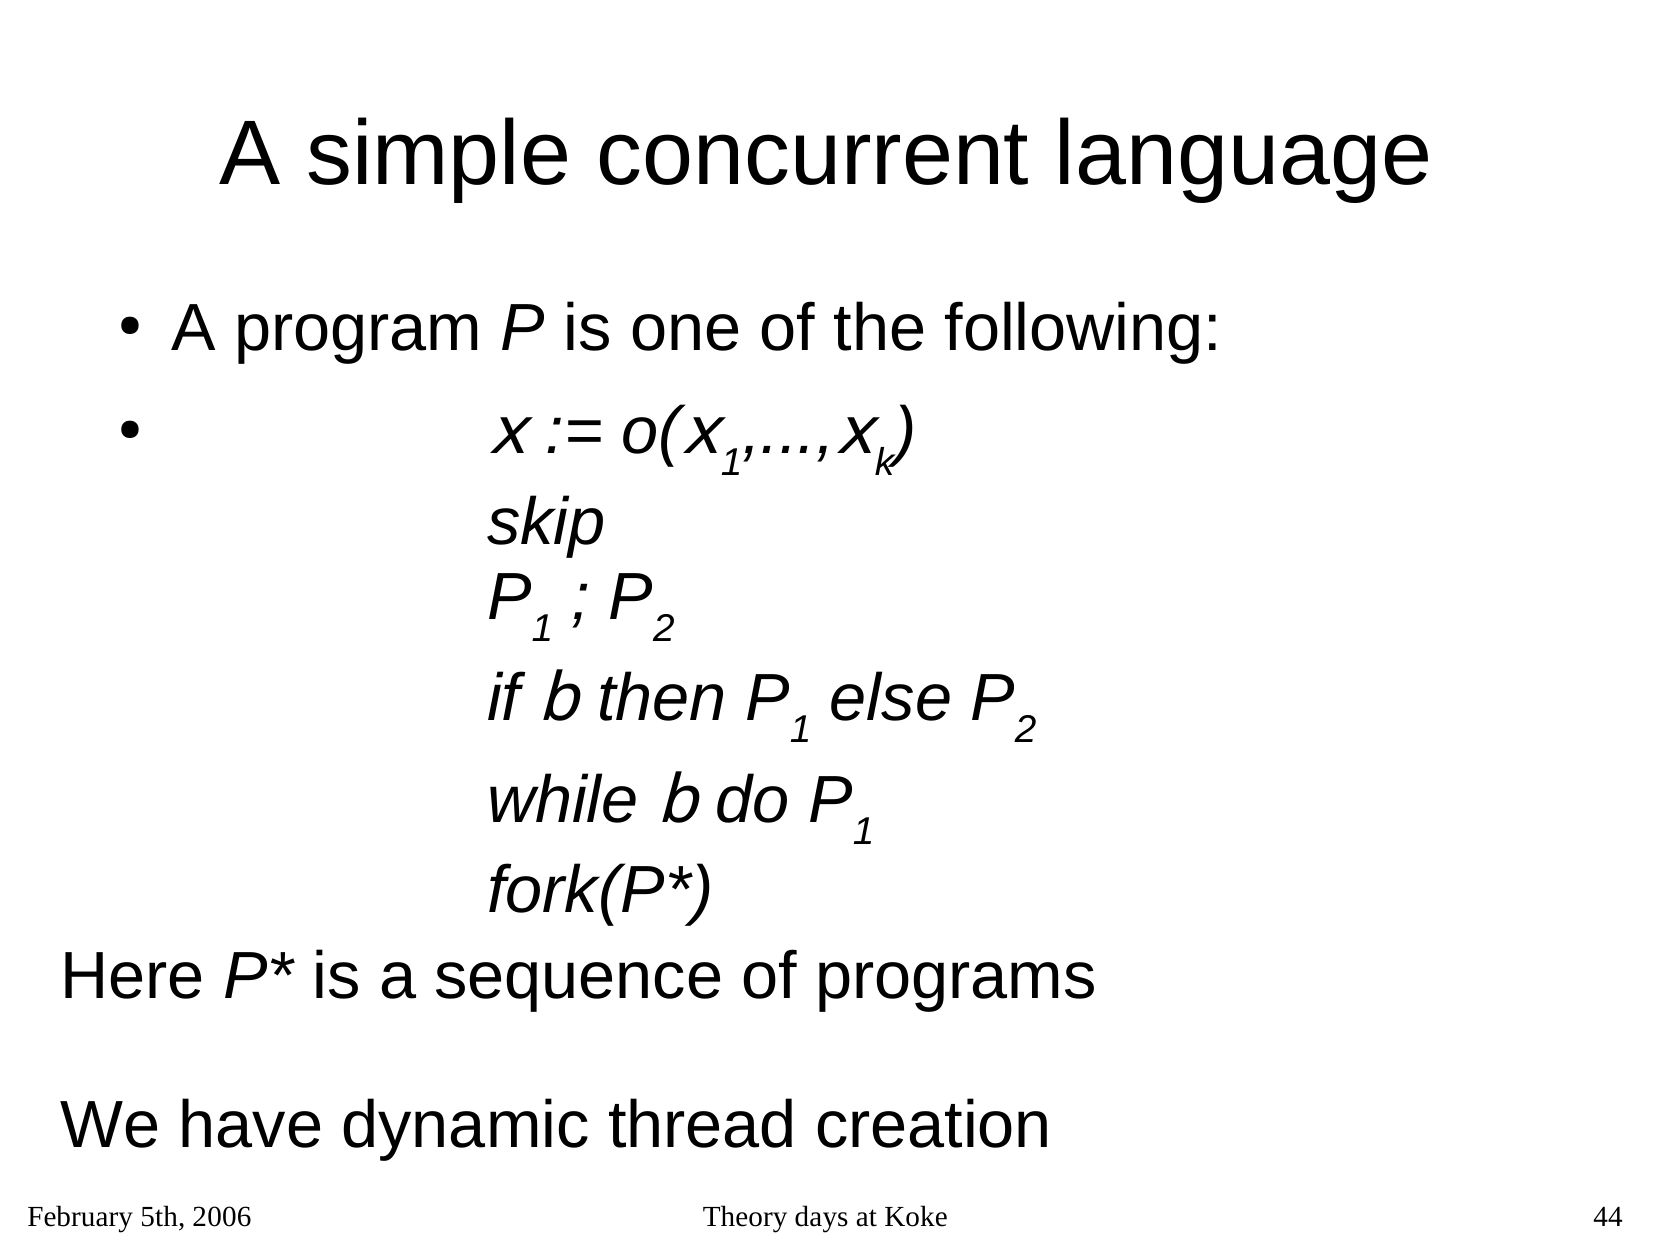

# A simple concurrent language
A program P is one of the following:
x := o(x1,...,xk)
skip
P1 ; P2
if b then P1 else P2
while b do P1
fork(P*)
Here P* is a sequence of programs
We have dynamic thread creation
February 5th, 2006
Theory days at Koke
44